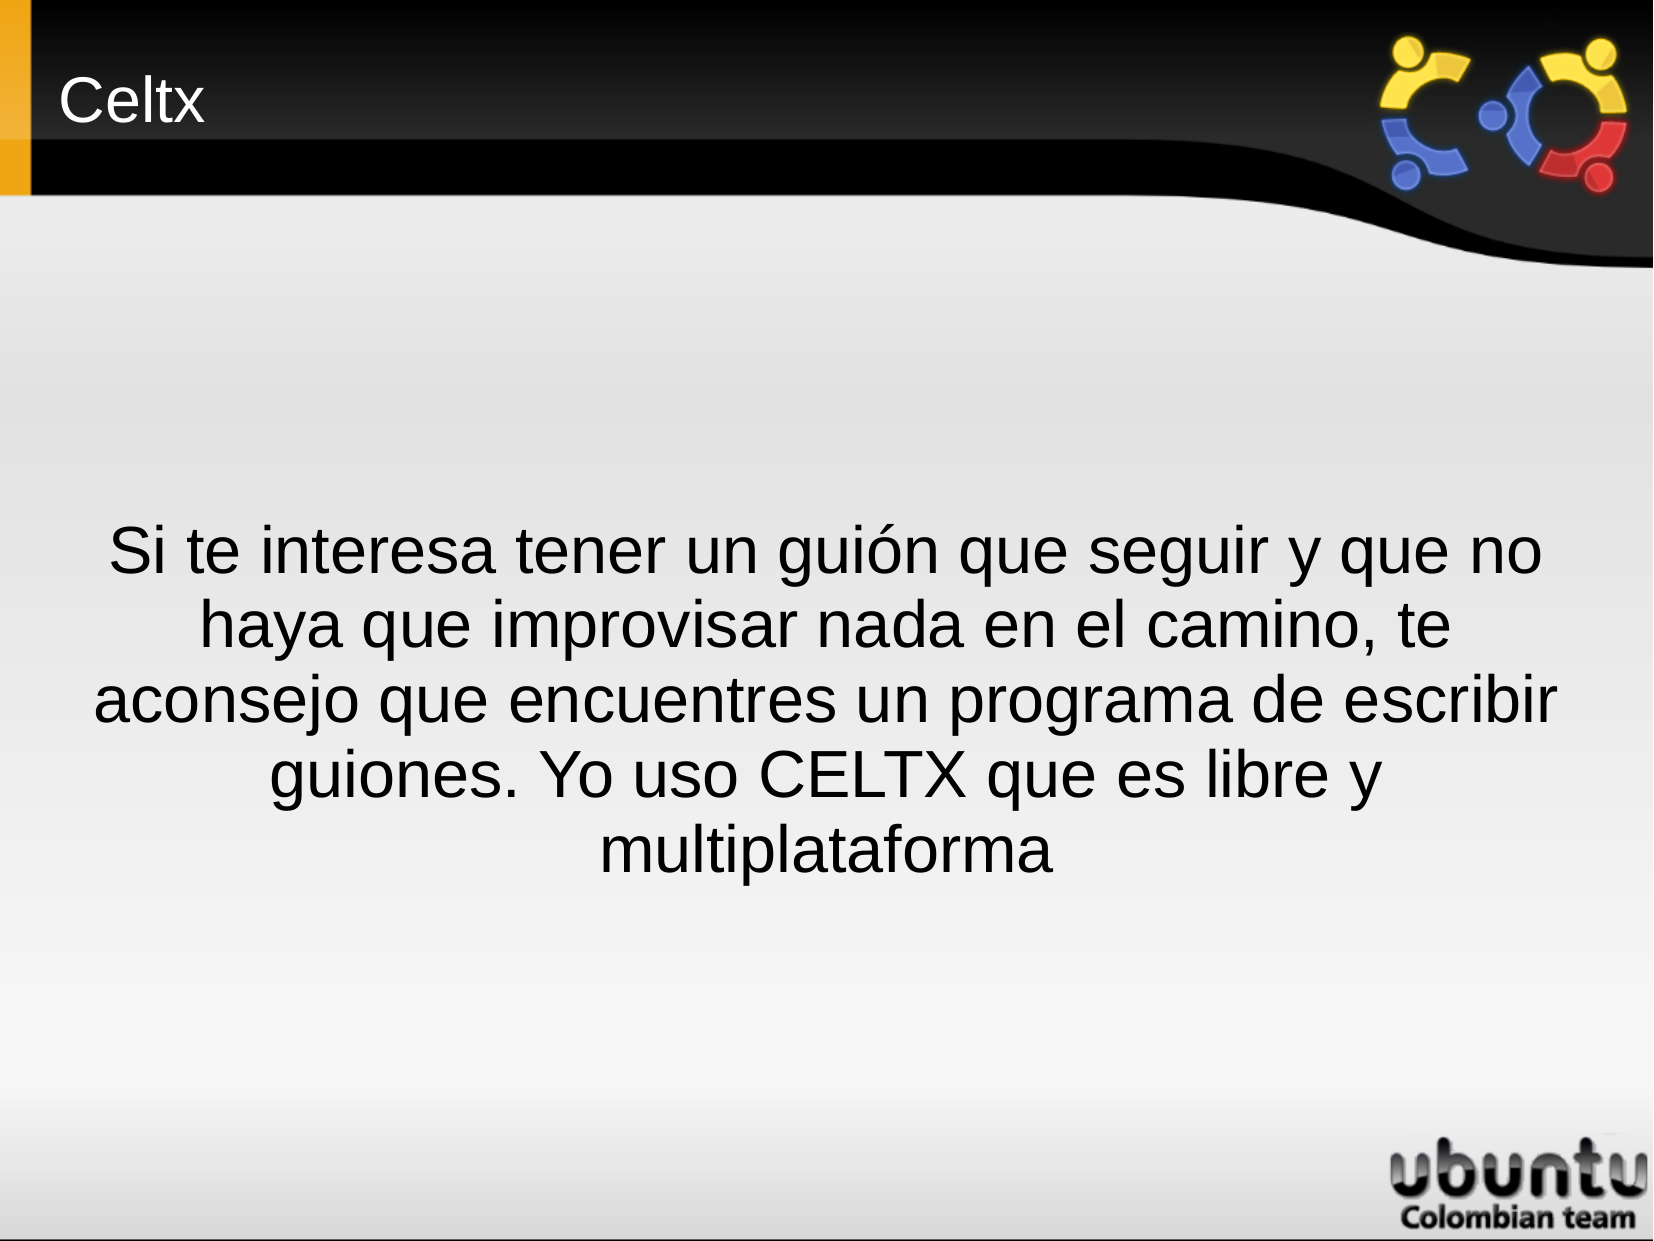

# Celtx
Si te interesa tener un guión que seguir y que no haya que improvisar nada en el camino, te aconsejo que encuentres un programa de escribir guiones. Yo uso CELTX que es libre y multiplataforma